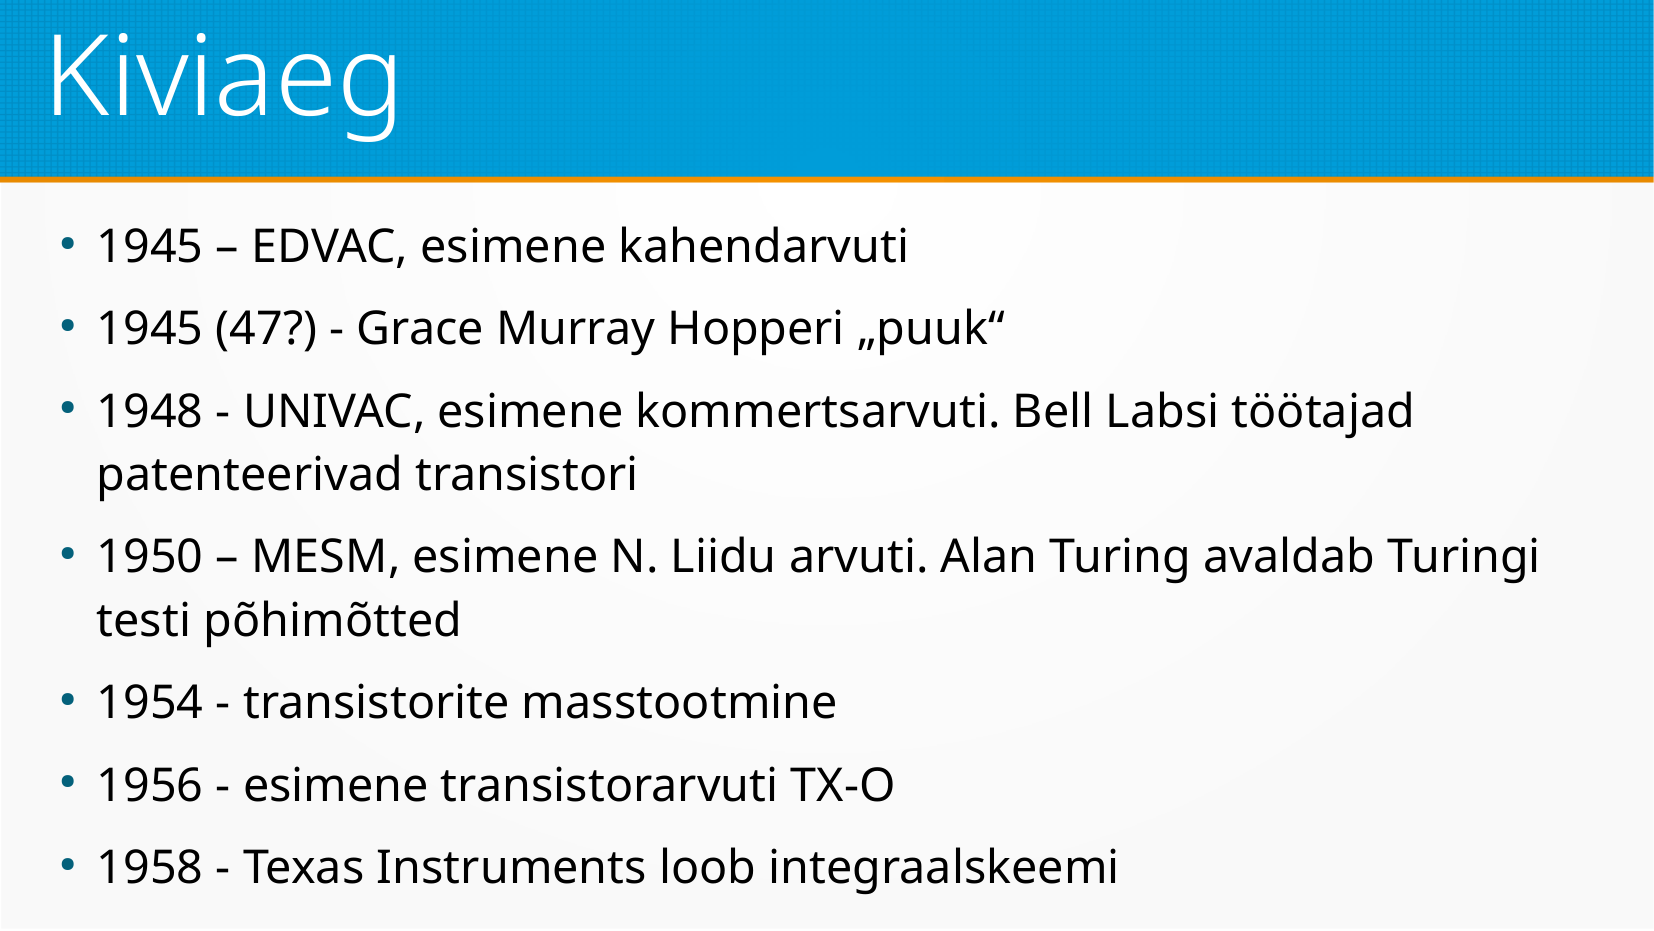

# Kiviaeg
1945 – EDVAC, esimene kahendarvuti
1945 (47?) - Grace Murray Hopperi „puuk“
1948 - UNIVAC, esimene kommertsarvuti. Bell Labsi töötajad patenteerivad transistori
1950 – MESM, esimene N. Liidu arvuti. Alan Turing avaldab Turingi testi põhimõtted
1954 - transistorite masstootmine
1956 - esimene transistorarvuti TX-O
1958 - Texas Instruments loob integraalskeemi